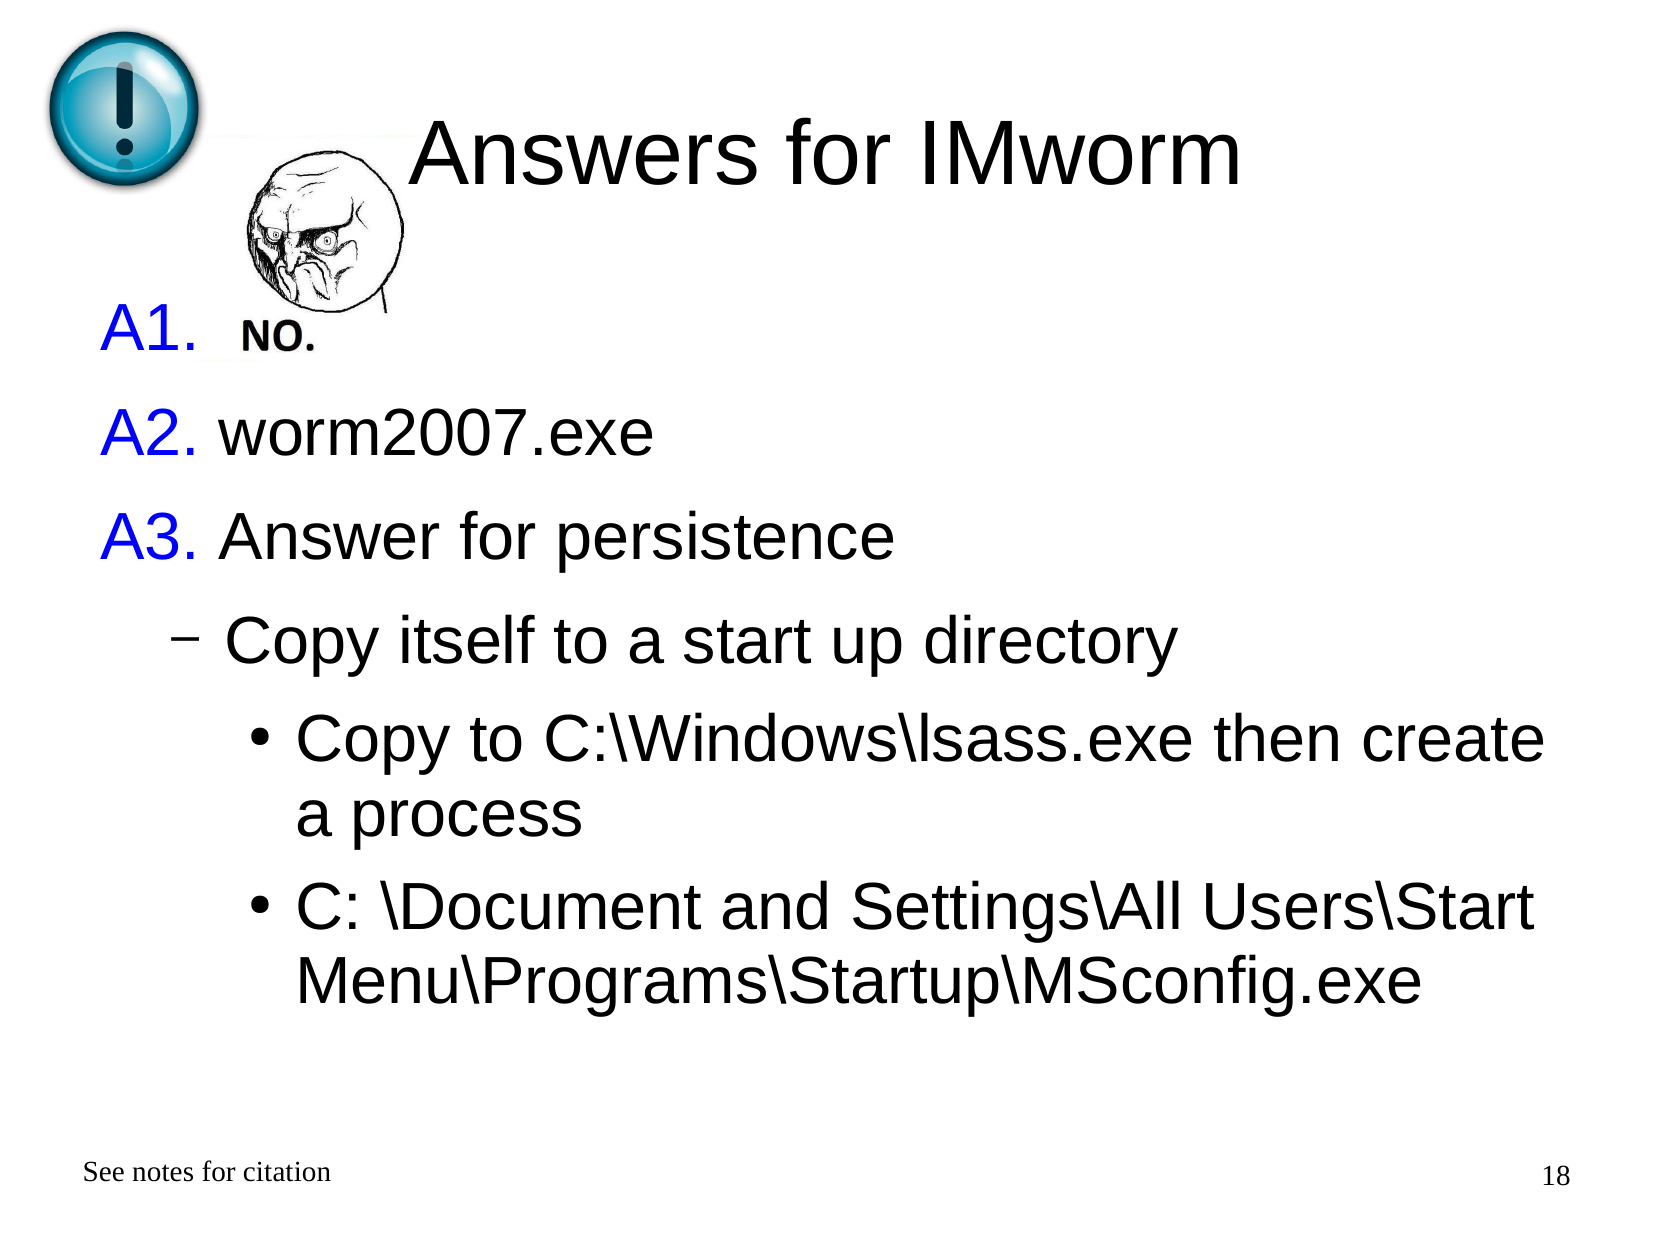

# Answers for IMworm
 worm2007.exe
 Answer for persistence
Copy itself to a start up directory
Copy to C:\Windows\lsass.exe then create a process
C: \Document and Settings\All Users\Start Menu\Programs\Startup\MSconfig.exe
See notes for citation
18